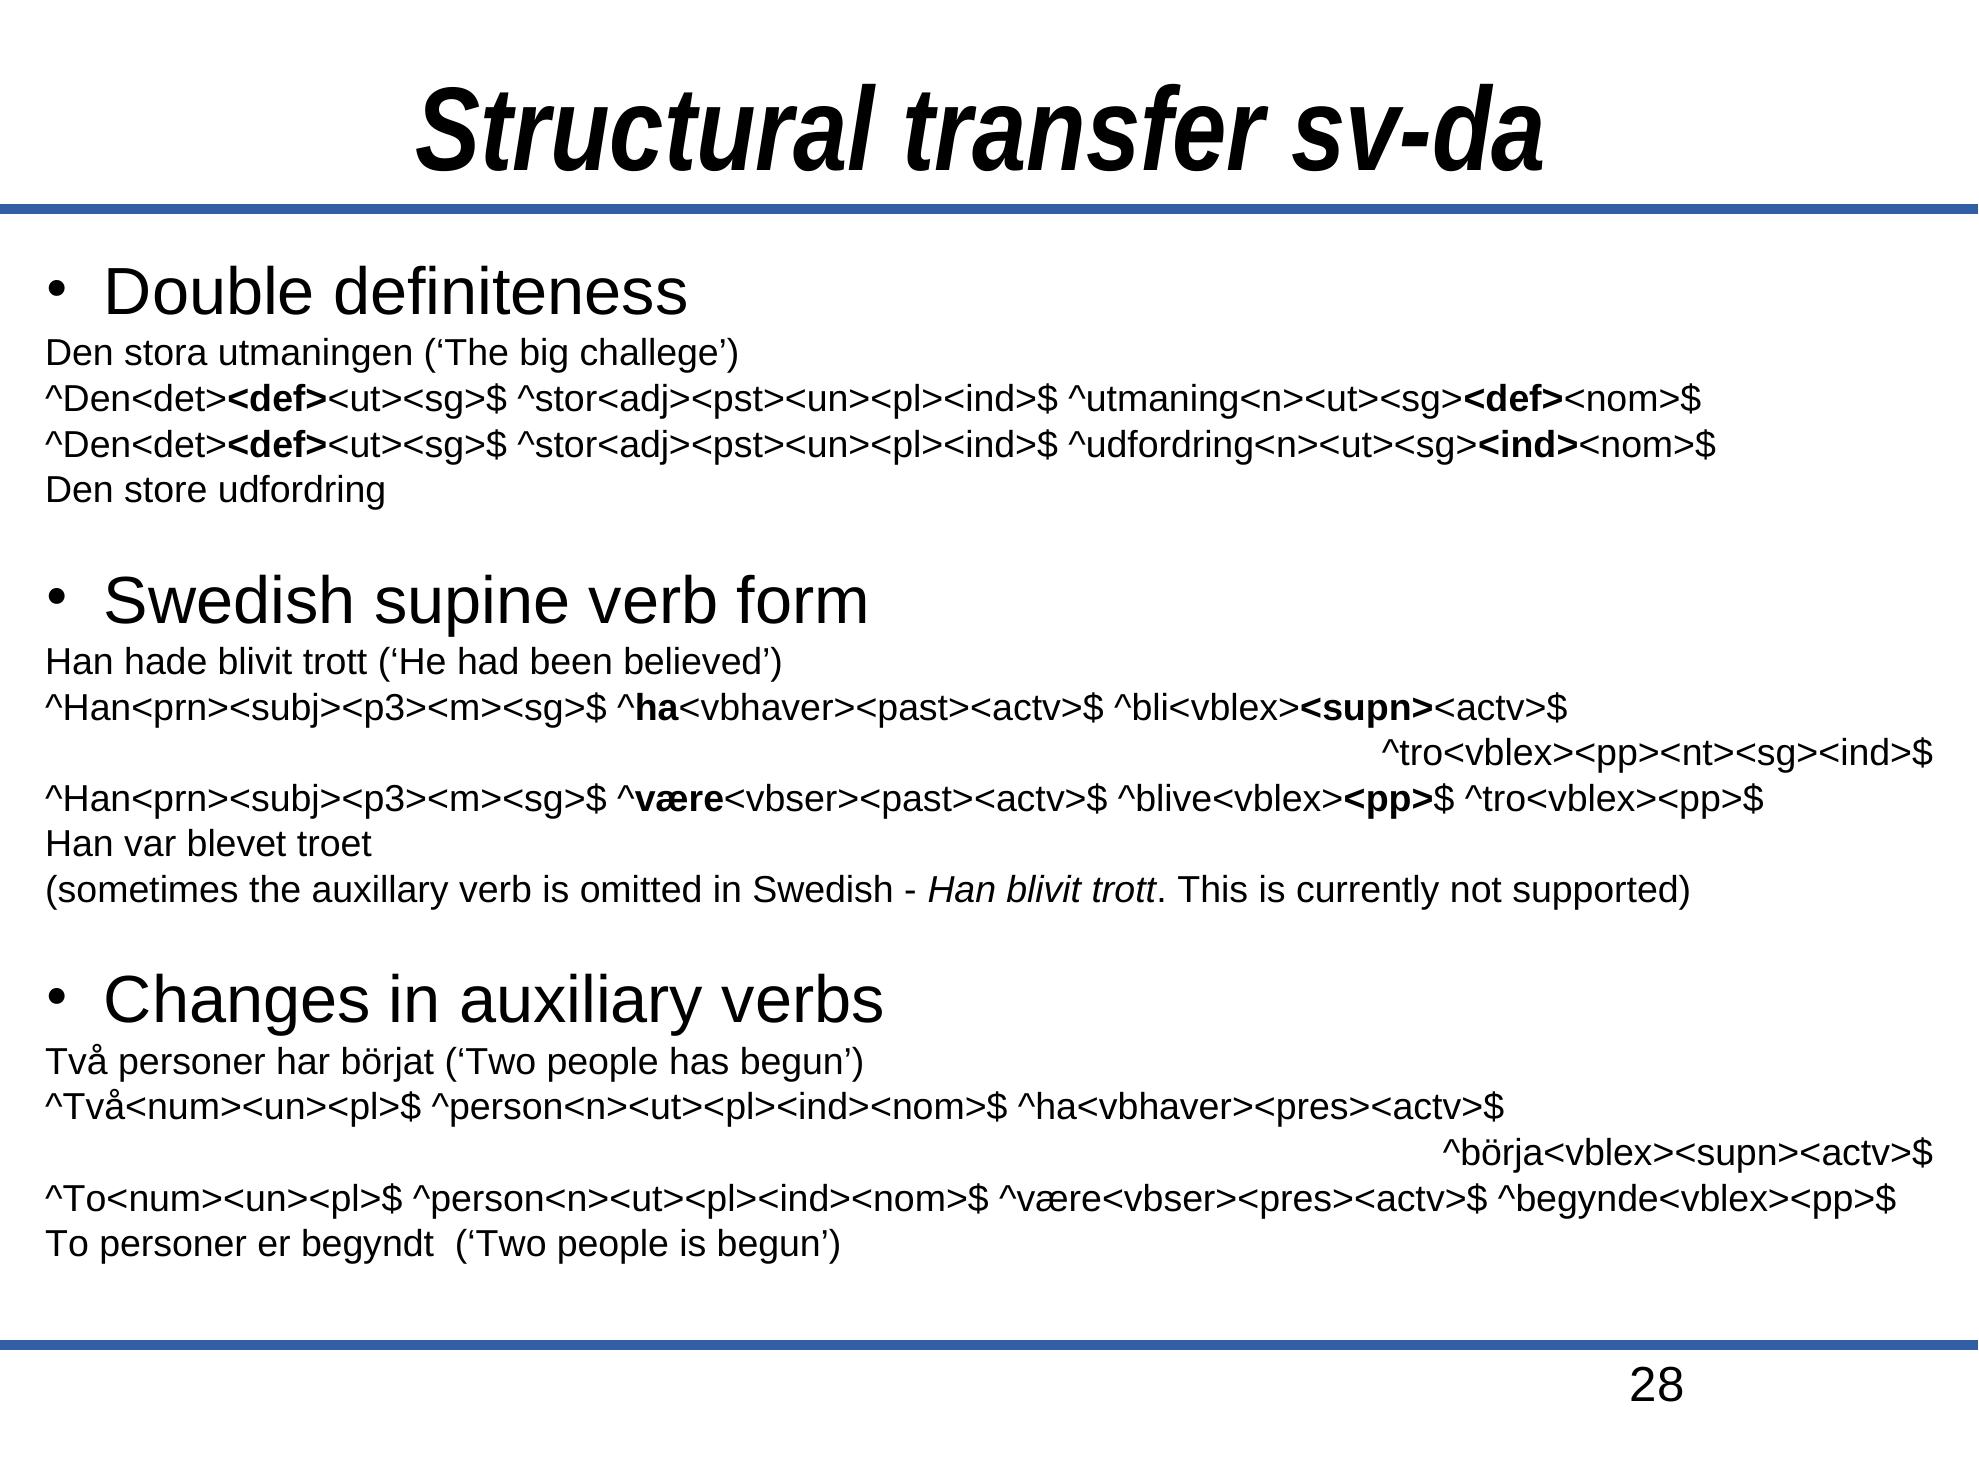

# Structural transfer sv-da
Double definiteness
Den stora utmaningen (‘The big challege’)
^Den<det><def><ut><sg>$ ^stor<adj><pst><un><pl><ind>$ ^utmaning<n><ut><sg><def><nom>$
^Den<det><def><ut><sg>$ ^stor<adj><pst><un><pl><ind>$ ^udfordring<n><ut><sg><ind><nom>$
Den store udfordring
Swedish supine verb form
Han hade blivit trott (‘He had been believed’)
^Han<prn><subj><p3><m><sg>$ ^ha<vbhaver><past><actv>$ ^bli<vblex><supn><actv>$
^tro<vblex><pp><nt><sg><ind>$
^Han<prn><subj><p3><m><sg>$ ^være<vbser><past><actv>$ ^blive<vblex><pp>$ ^tro<vblex><pp>$
Han var blevet troet
(sometimes the auxillary verb is omitted in Swedish - Han blivit trott. This is currently not supported)
Changes in auxiliary verbs
Två personer har börjat (‘Two people has begun’)
^Två<num><un><pl>$ ^person<n><ut><pl><ind><nom>$ ^ha<vbhaver><pres><actv>$
^börja<vblex><supn><actv>$
^To<num><un><pl>$ ^person<n><ut><pl><ind><nom>$ ^være<vbser><pres><actv>$ ^begynde<vblex><pp>$
To personer er begyndt (‘Two people is begun’)